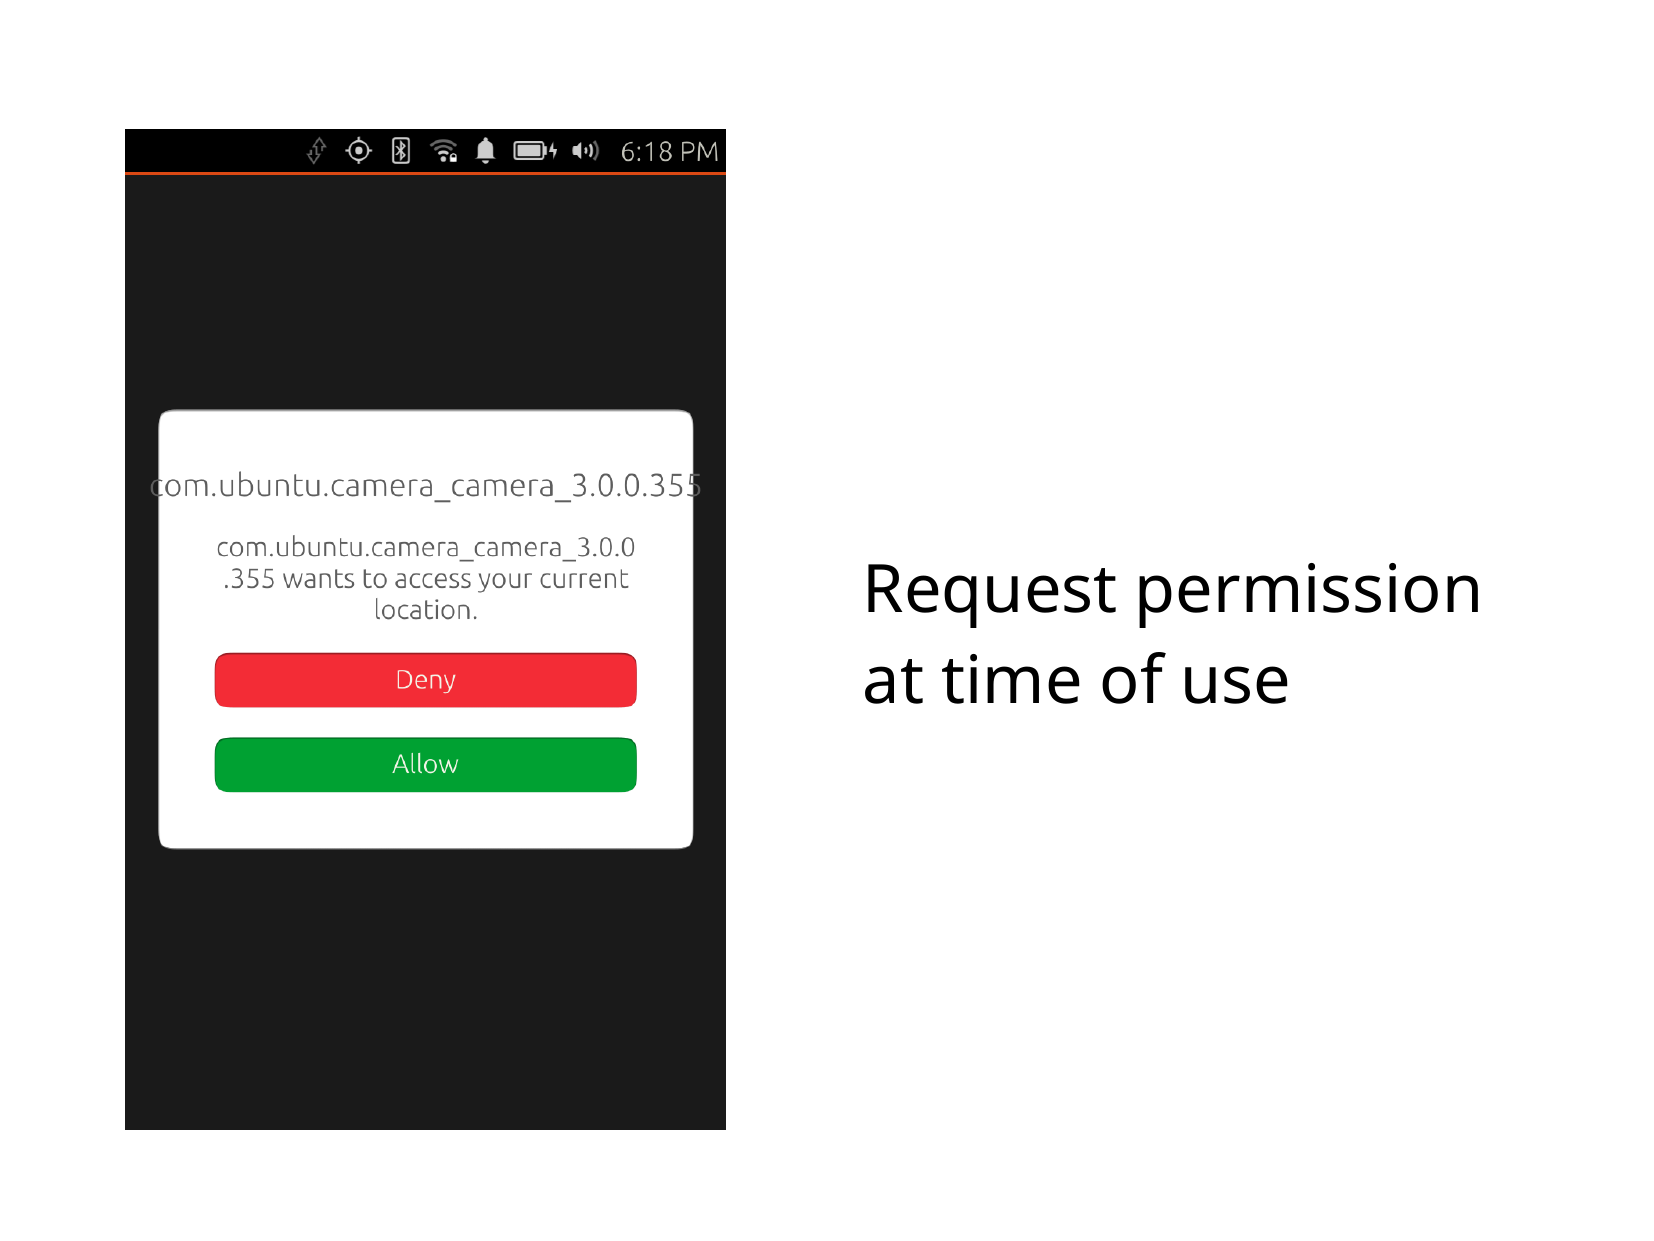

# Request permission at time of use